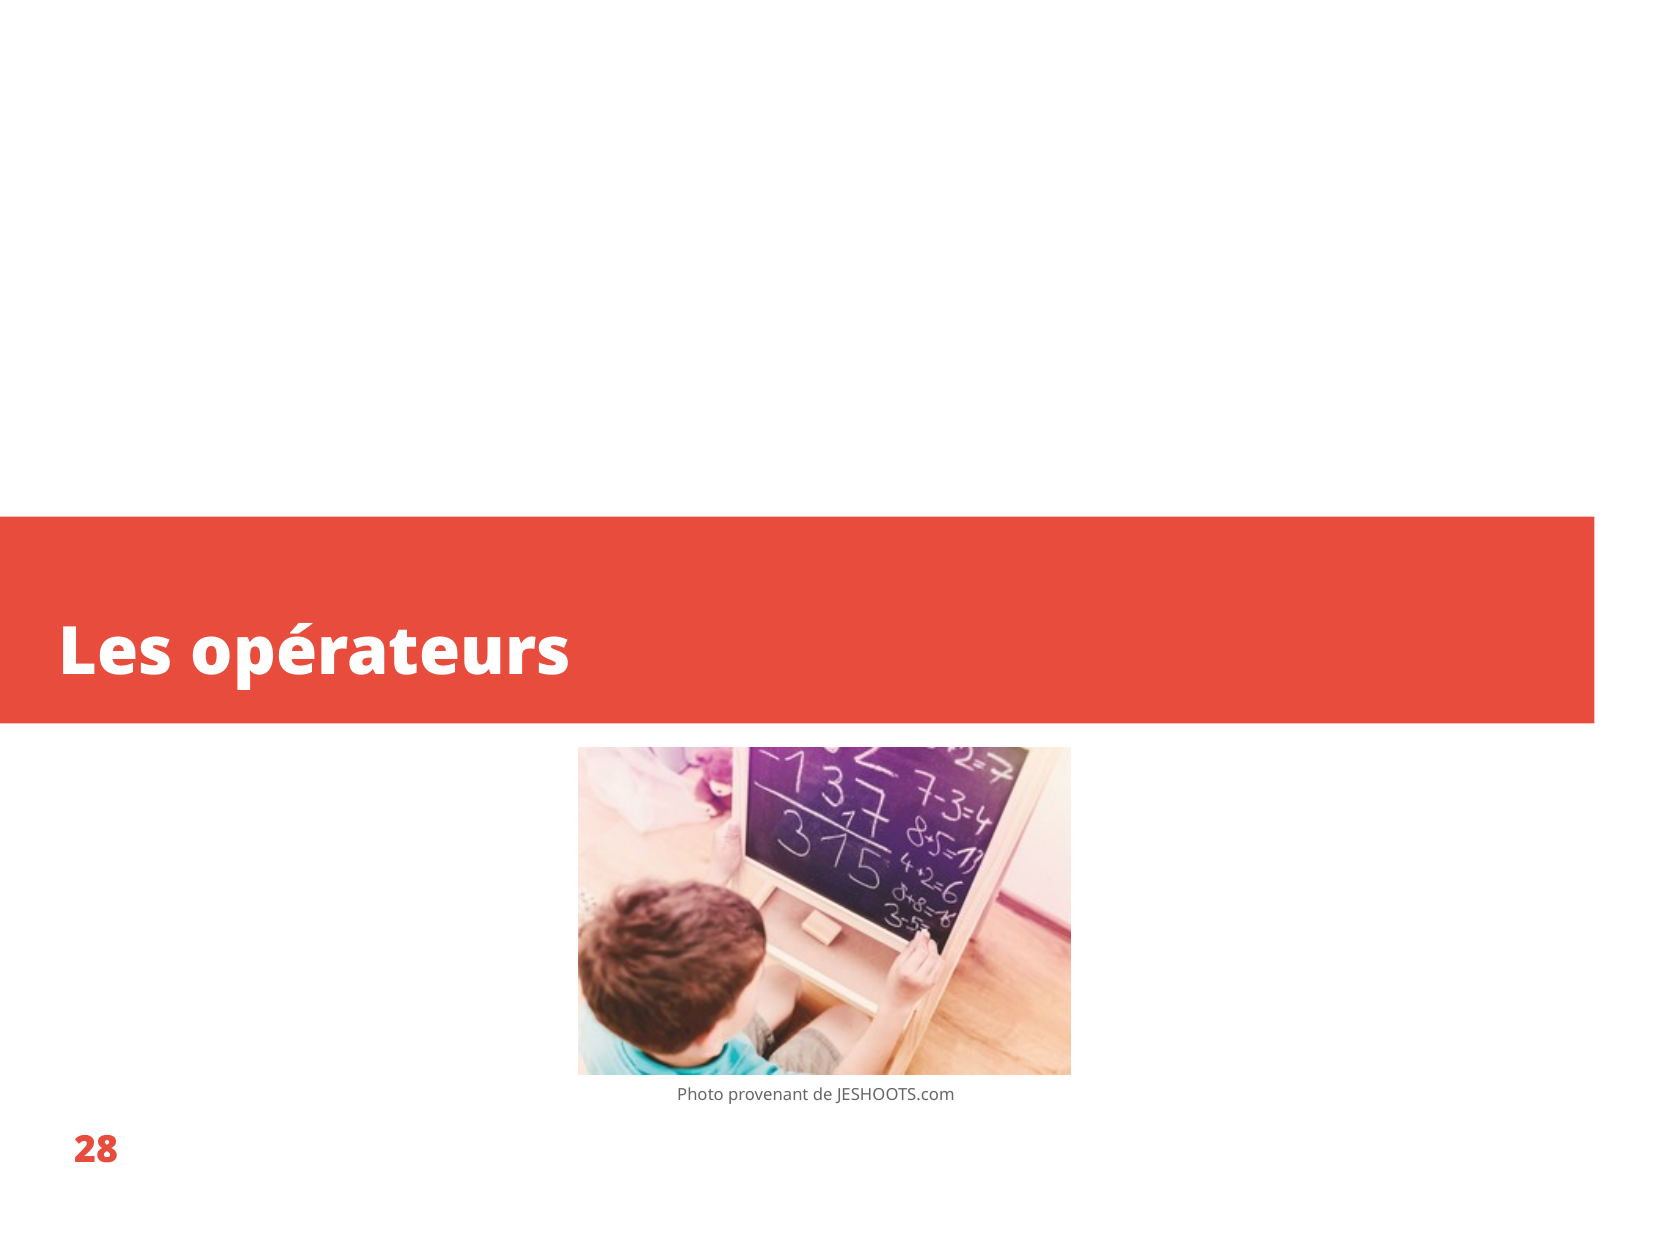

# Les opérateurs
Photo provenant de JESHOOTS.com
28